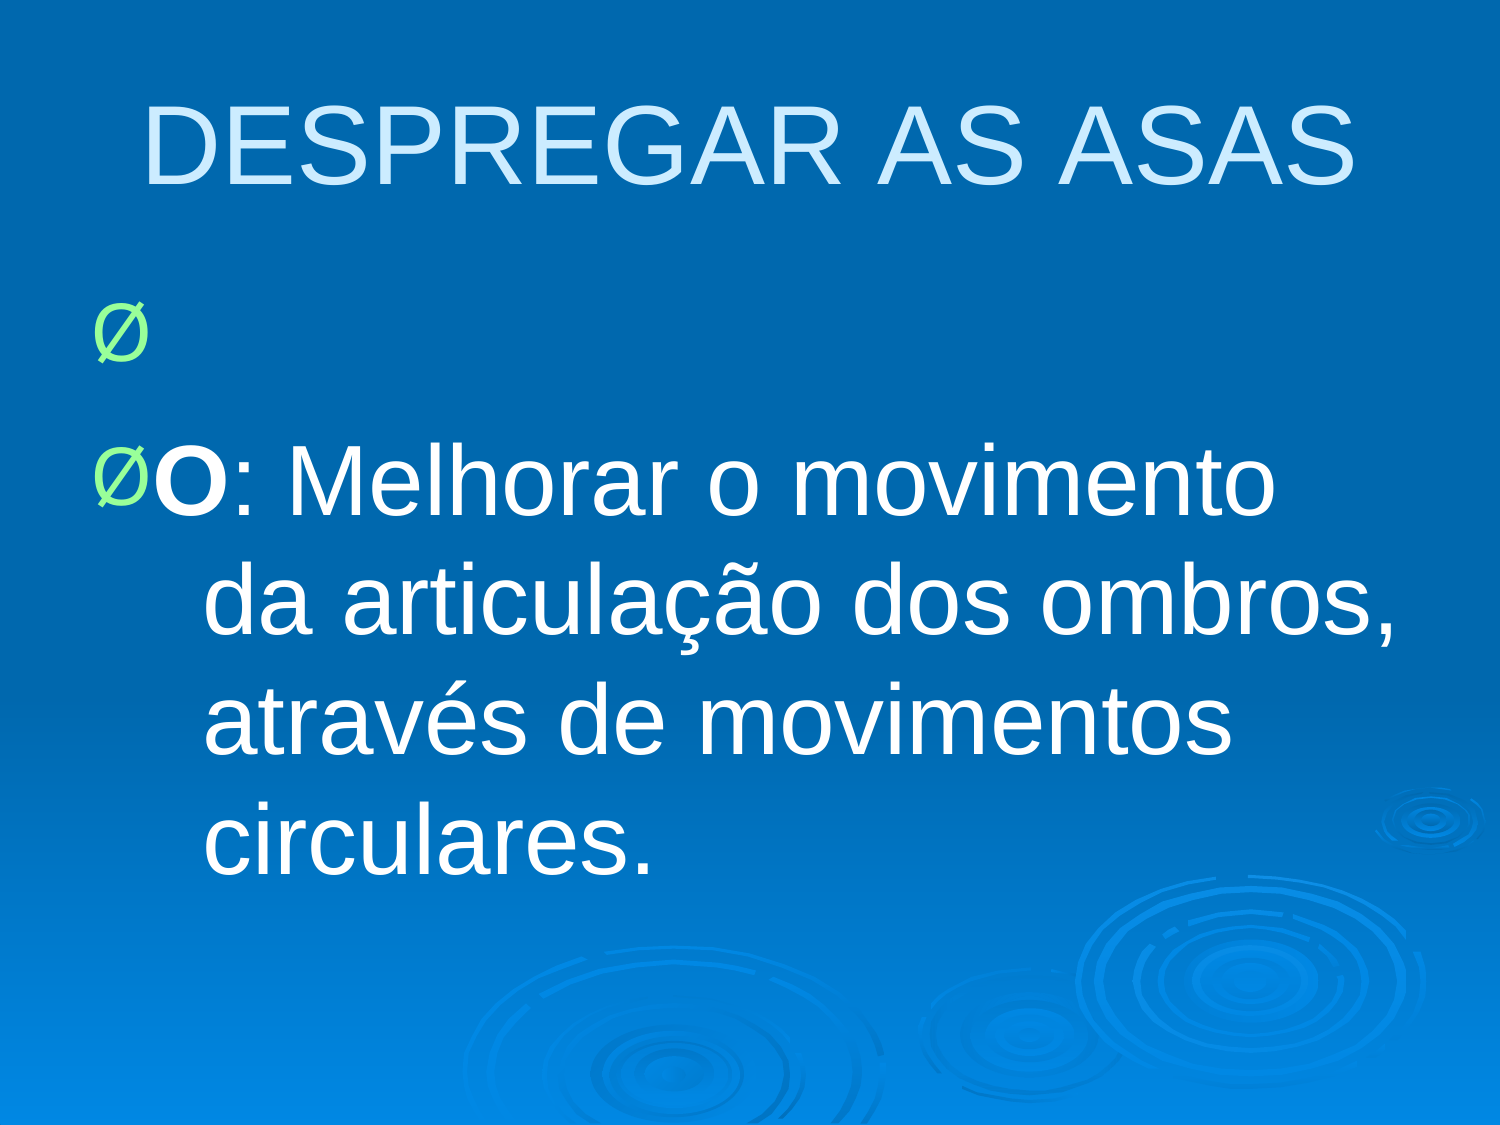

# DESPREGAR AS ASAS
O: Melhorar o movimento da articulação dos ombros, através de movimentos circulares.